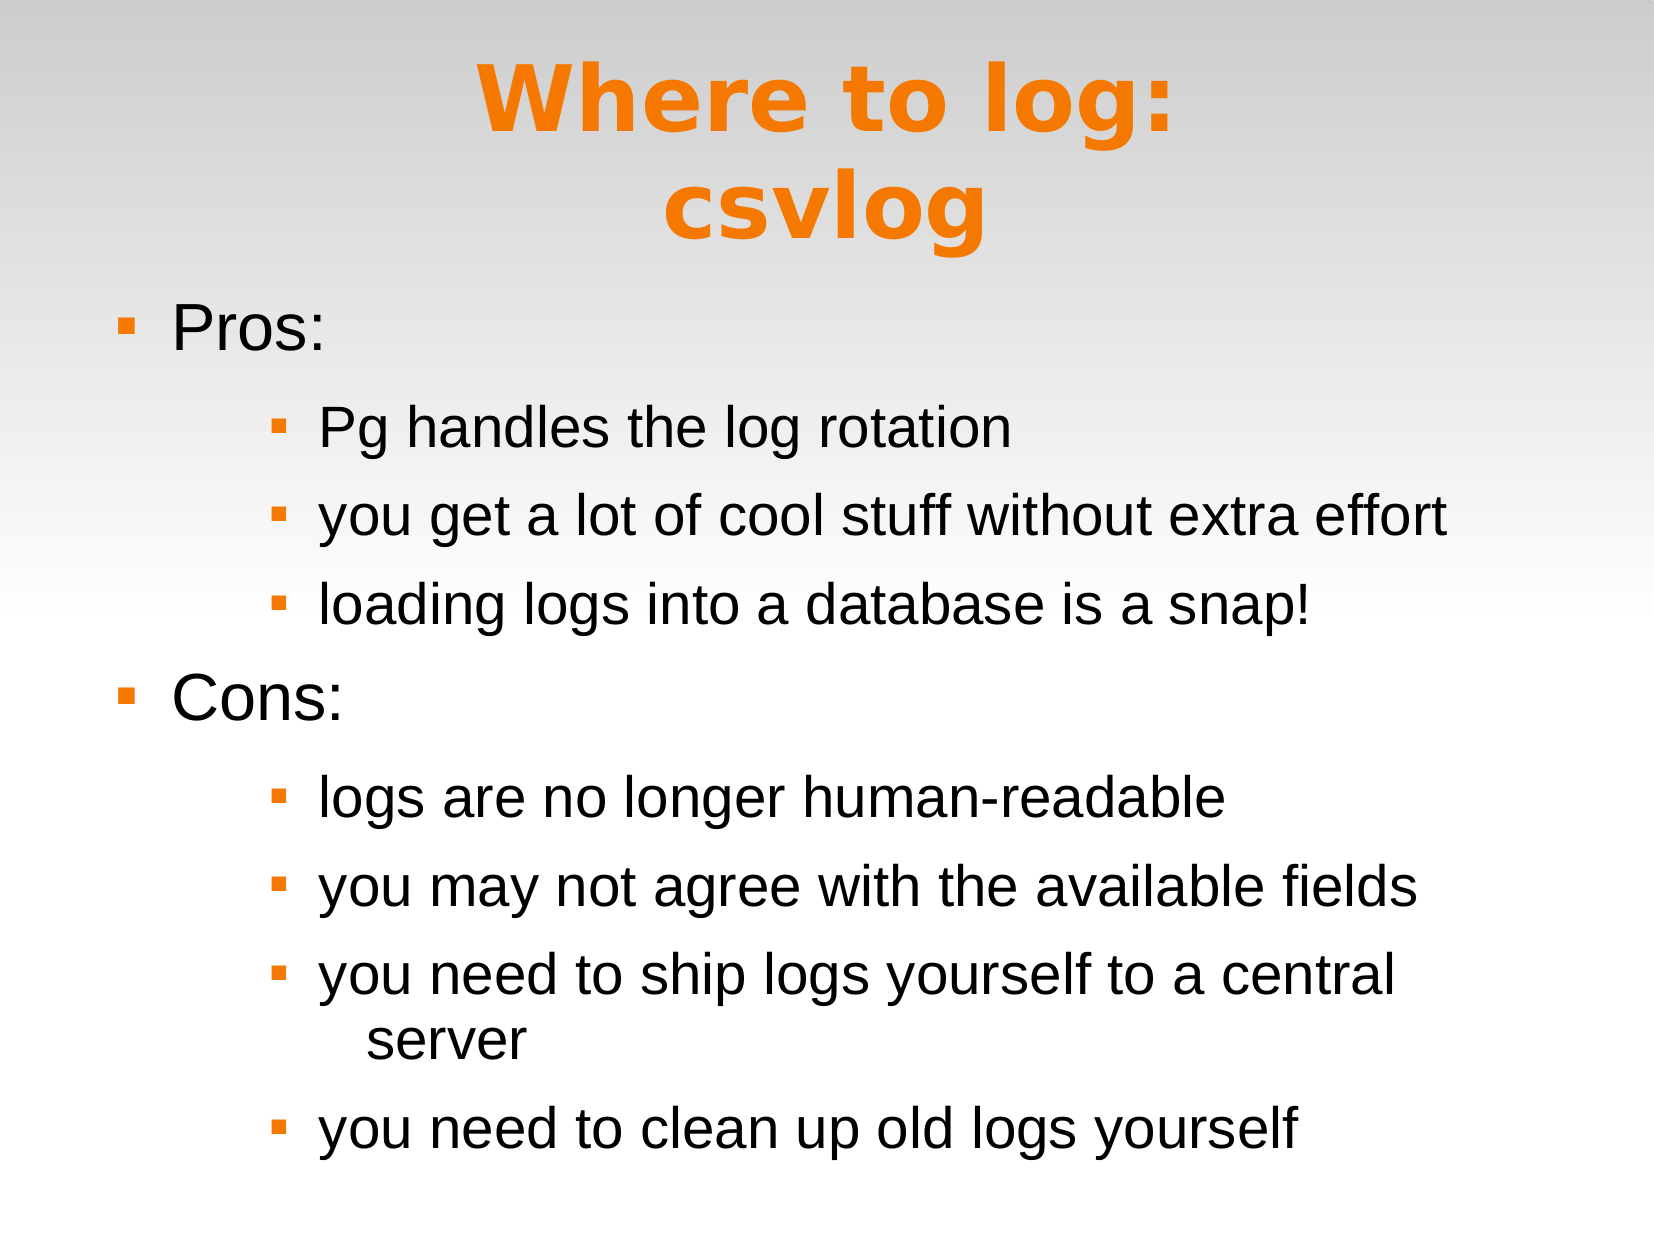

# Where to log: csvlog
Pros:
Pg handles the log rotation
you get a lot of cool stuff without extra effort
loading logs into a database is a snap!
Cons:
logs are no longer human-readable
you may not agree with the available fields
you need to ship logs yourself to a central server
you need to clean up old logs yourself